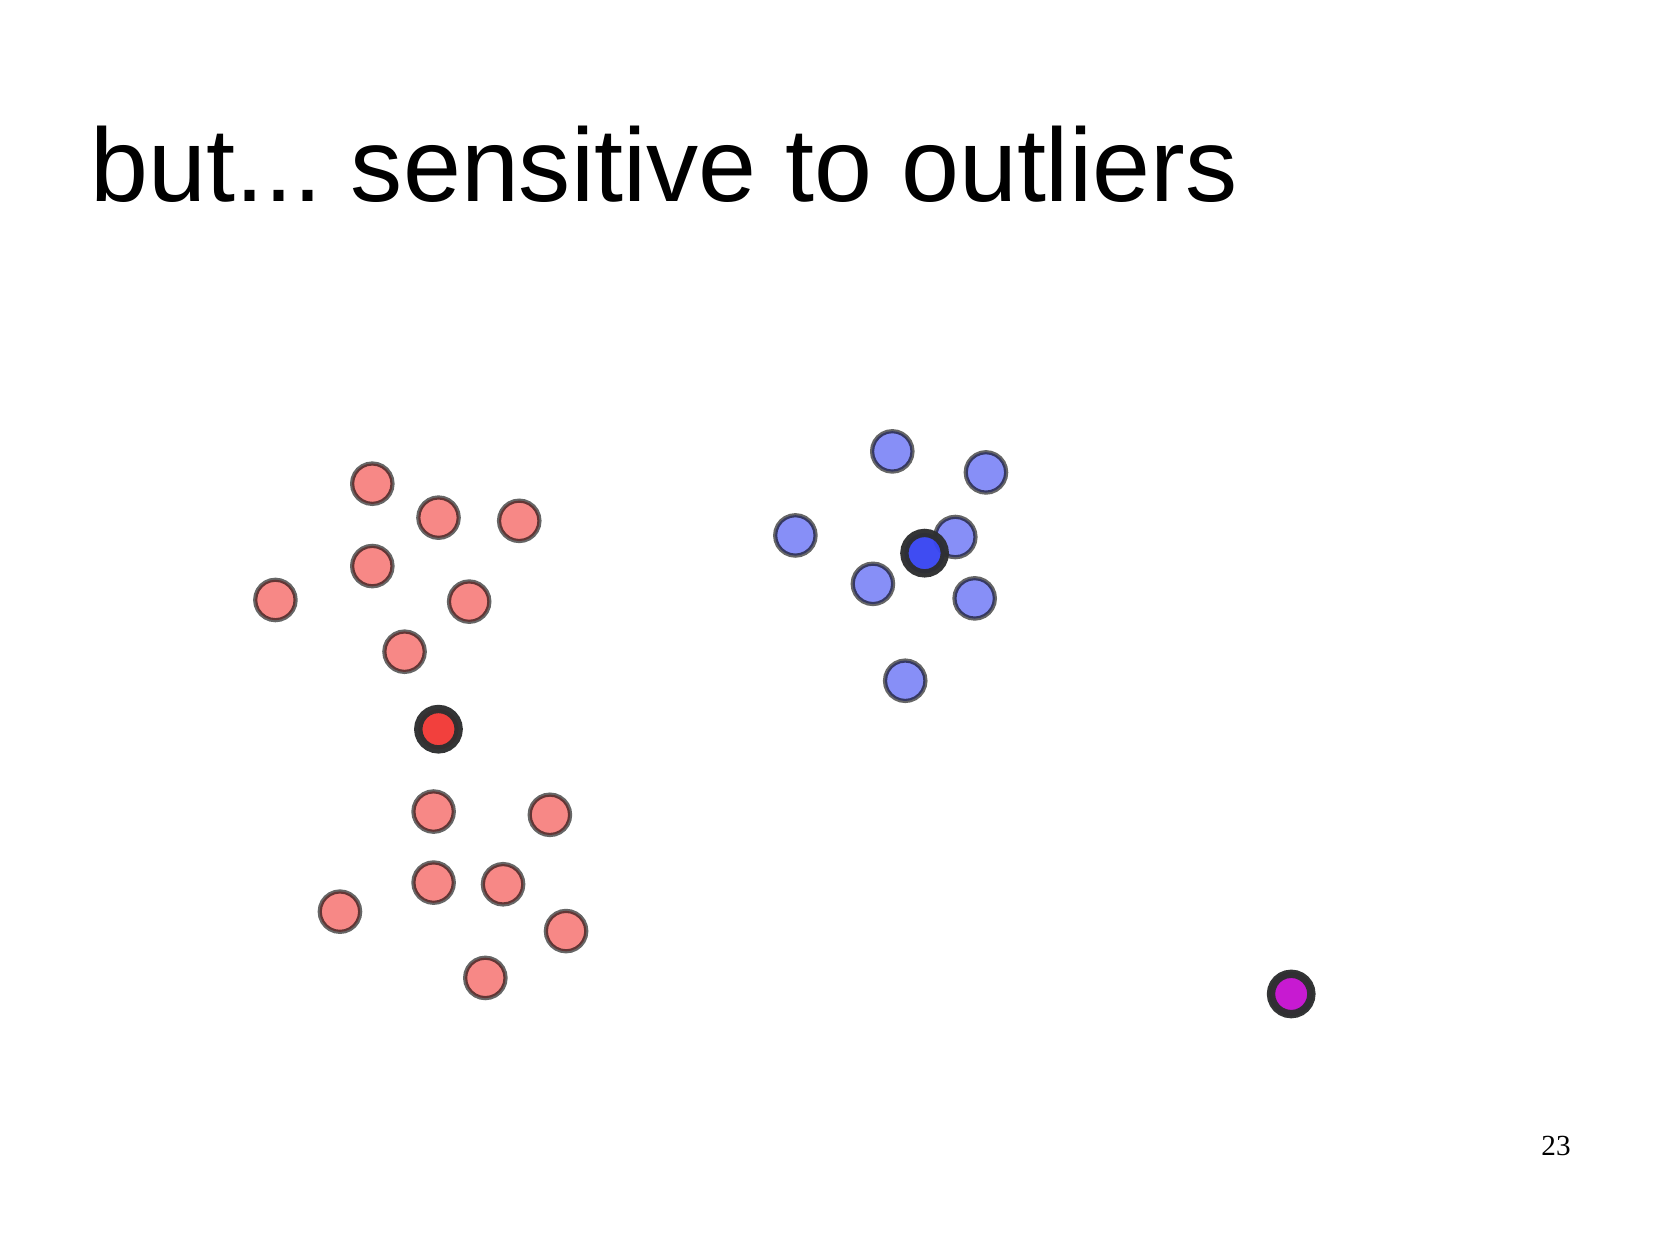

but... sensitive to outliers
Boston University Slideshow Title Goes Here
23